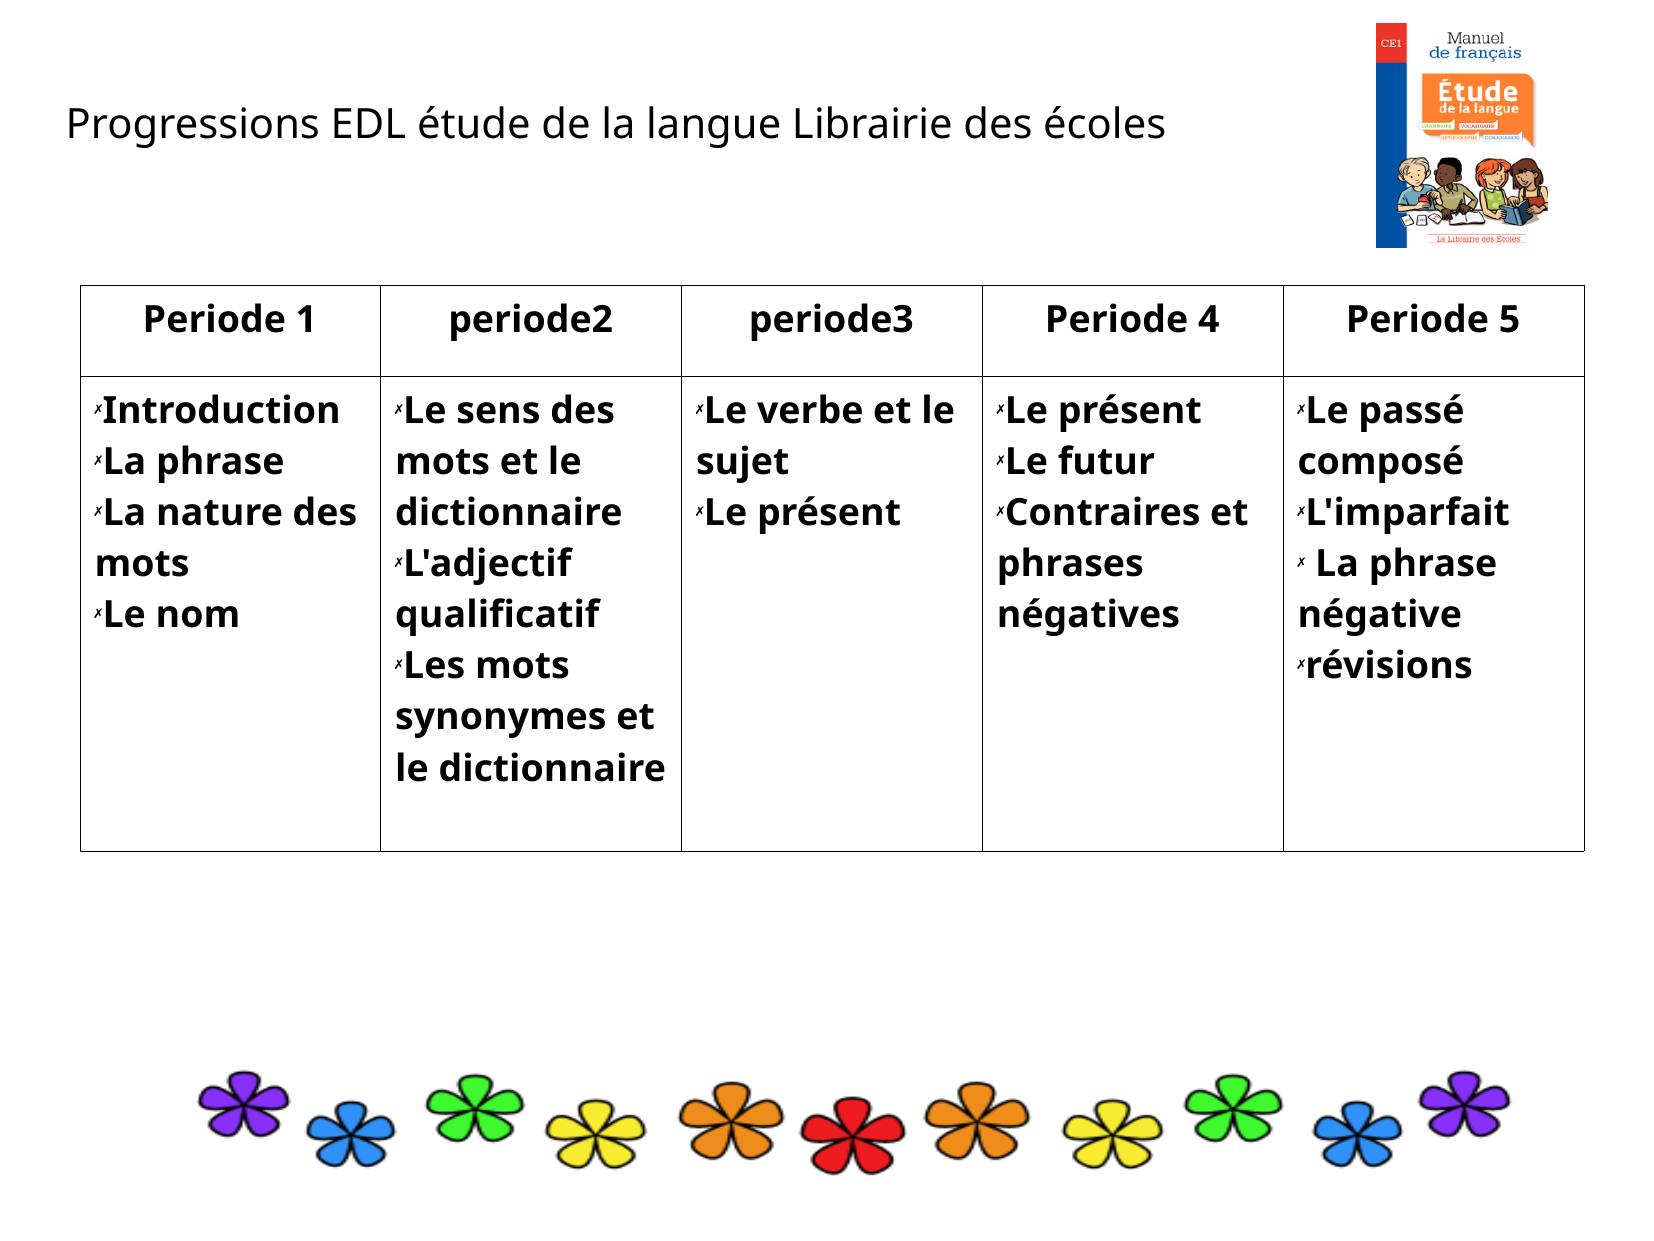

Progressions EDL étude de la langue Librairie des écoles
| Periode 1 | periode2 | periode3 | Periode 4 | Periode 5 |
| --- | --- | --- | --- | --- |
| Introduction La phrase La nature des mots Le nom | Le sens des mots et le dictionnaire L'adjectif qualificatif Les mots synonymes et le dictionnaire | Le verbe et le sujet Le présent | Le présent Le futur Contraires et phrases négatives | Le passé composé L'imparfait La phrase négative révisions |